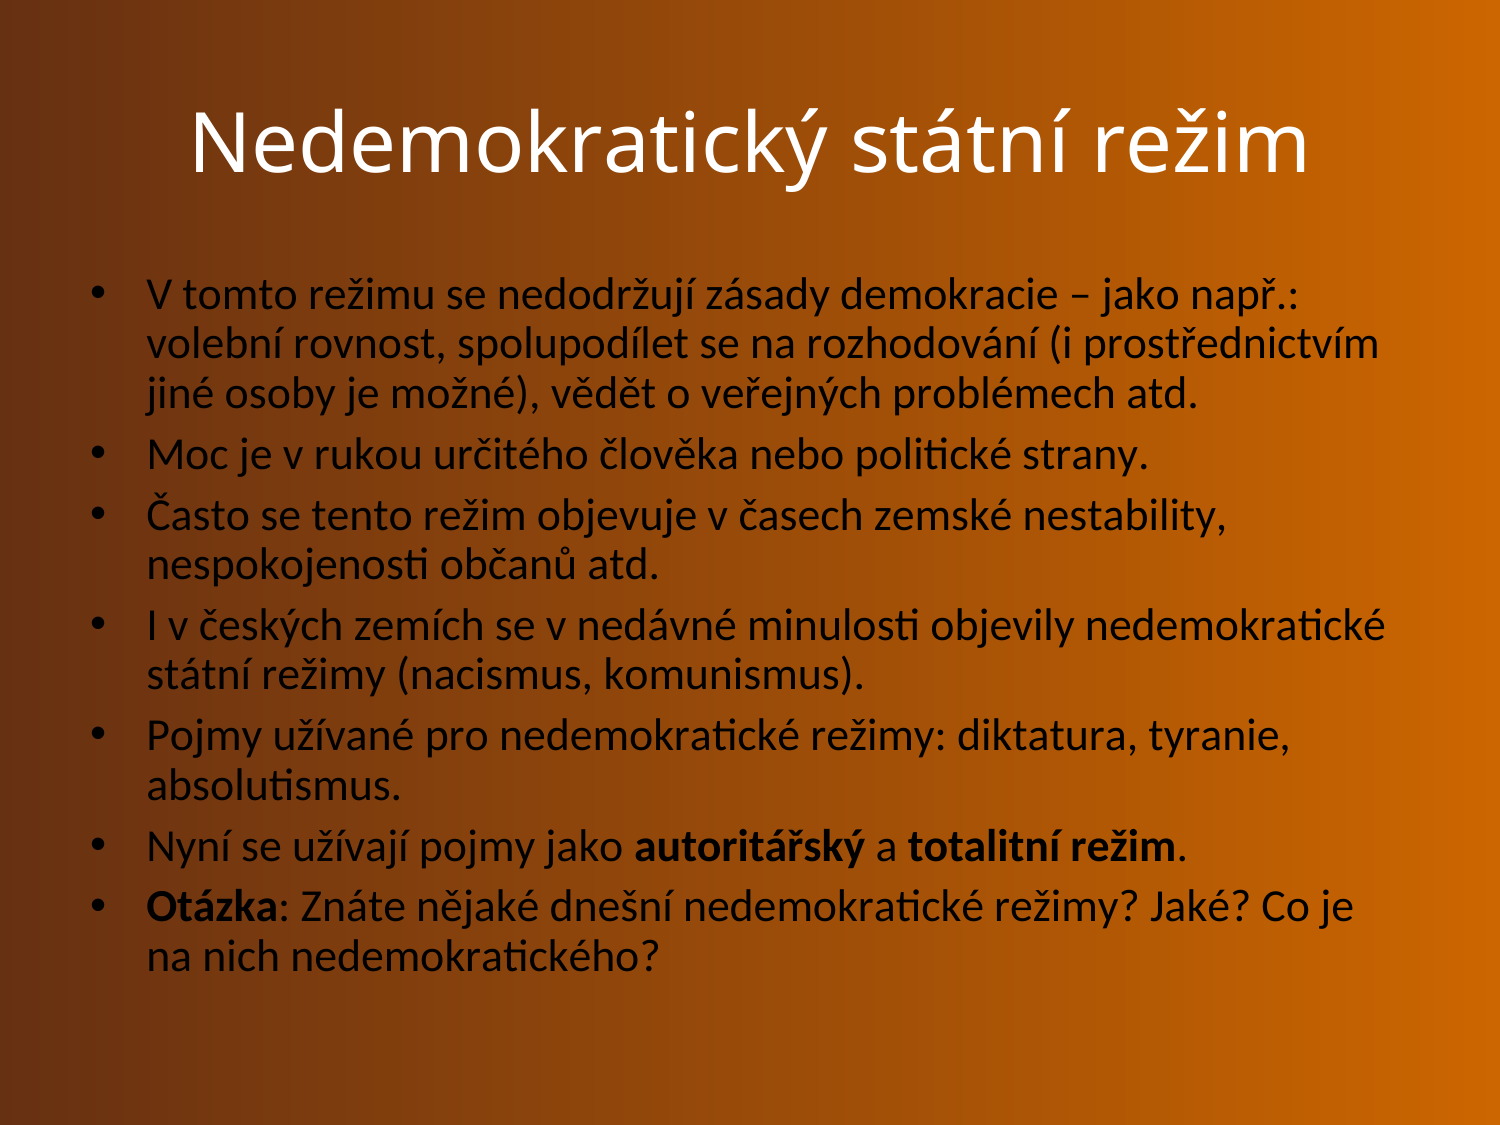

# Nedemokratický státní režim
V tomto režimu se nedodržují zásady demokracie – jako např.: volební rovnost, spolupodílet se na rozhodování (i prostřednictvím jiné osoby je možné), vědět o veřejných problémech atd.
Moc je v rukou určitého člověka nebo politické strany.
Často se tento režim objevuje v časech zemské nestability, nespokojenosti občanů atd.
I v českých zemích se v nedávné minulosti objevily nedemokratické státní režimy (nacismus, komunismus).
Pojmy užívané pro nedemokratické režimy: diktatura, tyranie, absolutismus.
Nyní se užívají pojmy jako autoritářský a totalitní režim.
Otázka: Znáte nějaké dnešní nedemokratické režimy? Jaké? Co je na nich nedemokratického?